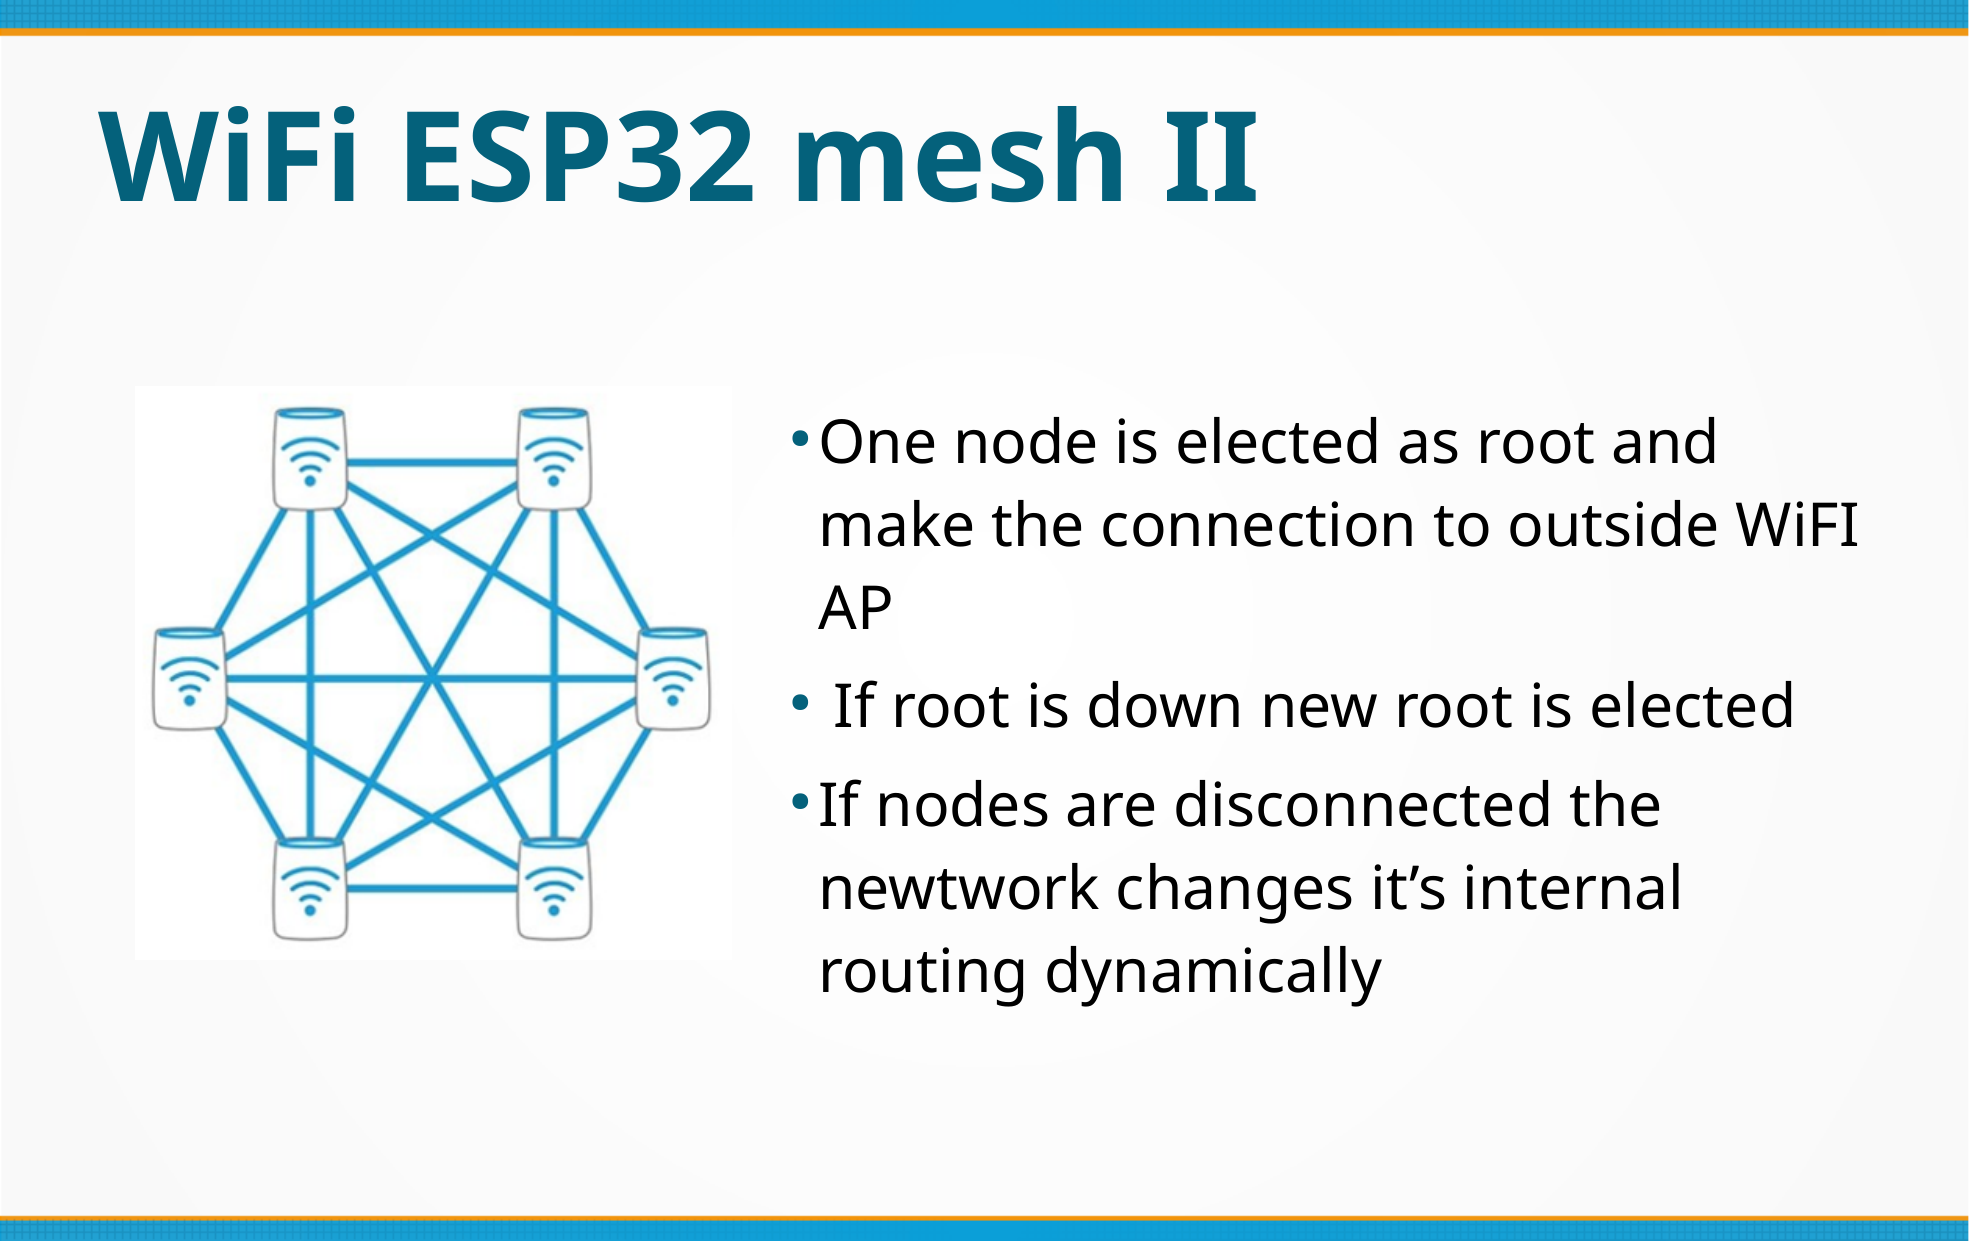

# WiFi ESP32 mesh II
One node is elected as root and make the connection to outside WiFI AP
 If root is down new root is elected
If nodes are disconnected the newtwork changes it’s internal routing dynamically